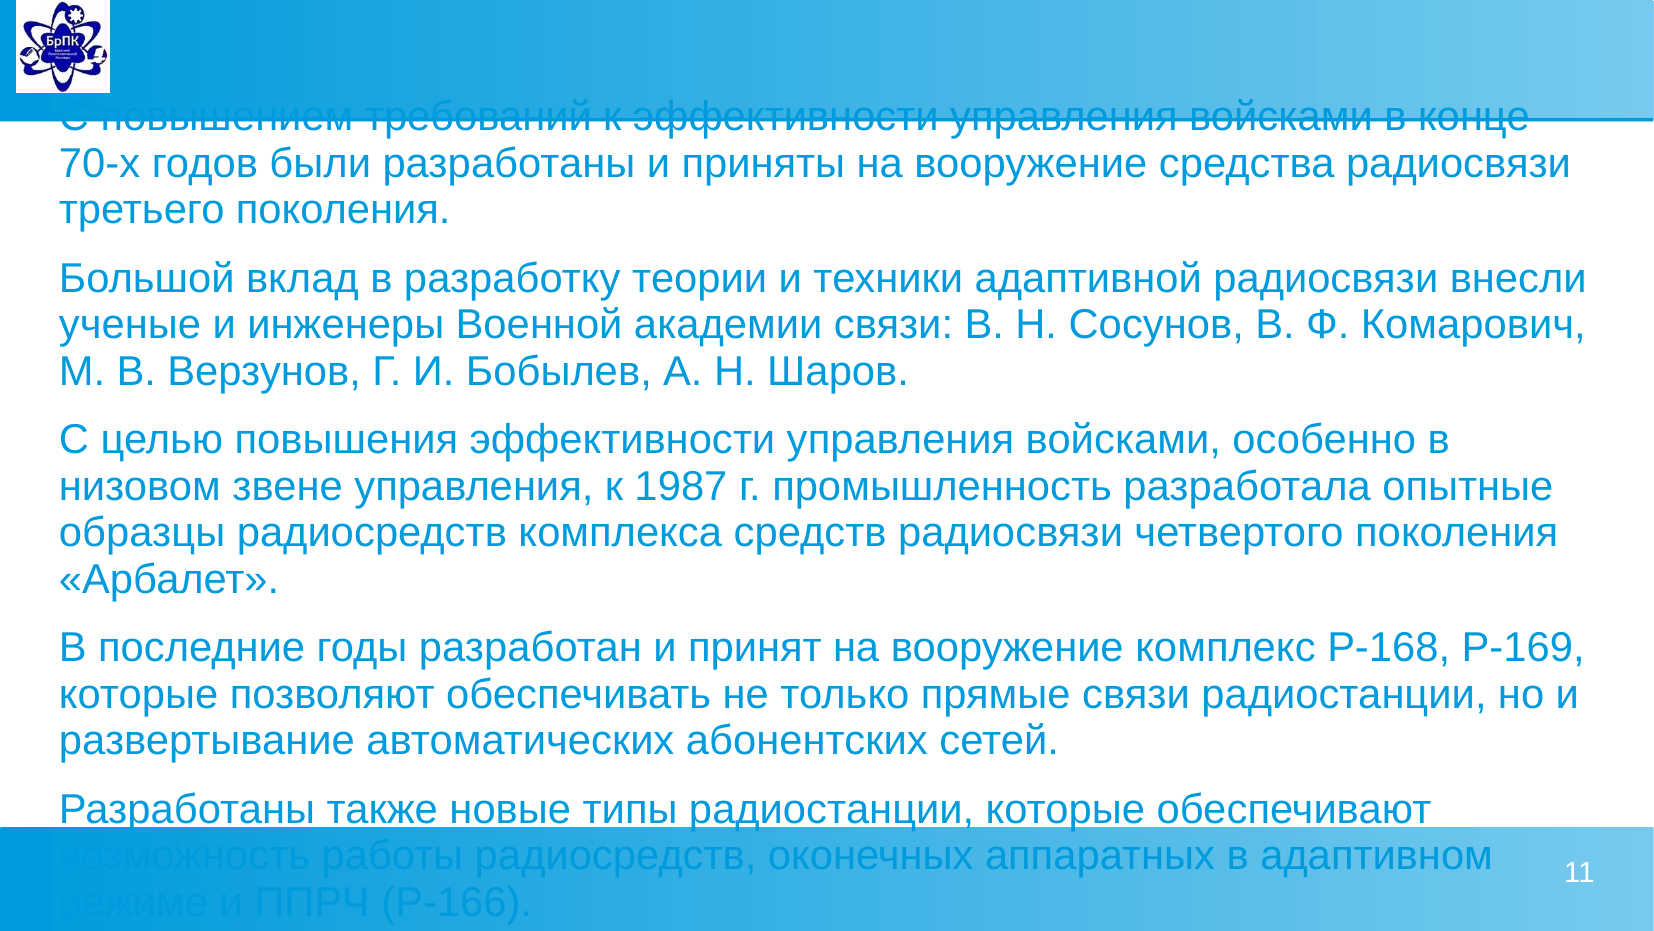

# С повышением требований к эффективности управления войсками в конце 70-х годов были разработаны и приняты на вооружение средства радиосвязи третьего поколения.
Большой вклад в разработку теории и техники адаптивной радиосвязи внесли ученые и инженеры Военной академии связи: В. Н. Сосунов, В. Ф. Комарович, М. В. Верзунов, Г. И. Бобылев, А. Н. Шаров.
С целью повышения эффективности управления войсками, особенно в низовом звене управления, к 1987 г. промышленность разработала опытные образцы радиосредств комплекса средств радиосвязи четвертого поколения «Арбалет».
В последние годы разработан и принят на вооружение комплекс Р-168, Р-169, которые позволяют обеспечивать не только прямые связи радиостанции, но и развертывание автоматических абонентских сетей.
Разработаны также новые типы радиостанции, которые обеспечивают возможность работы радиосредств, оконечных аппаратных в адаптивном режиме и ППРЧ (Р-166).
11